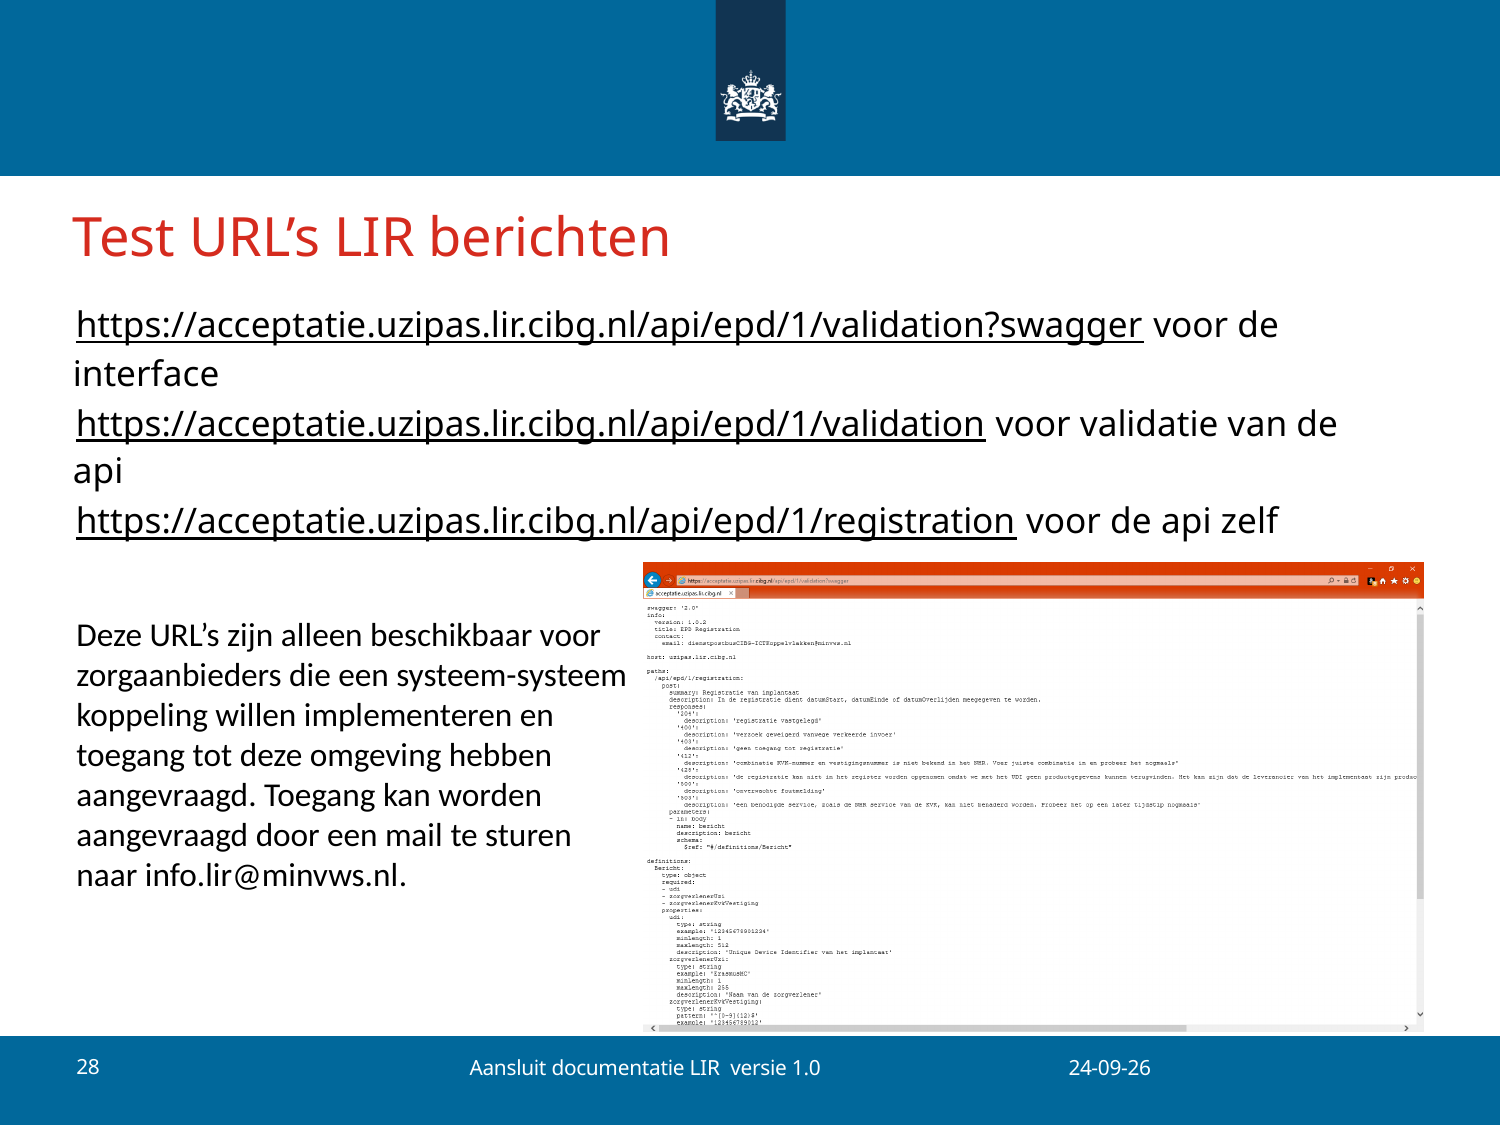

# Test URL’s LIR berichten
https://acceptatie.uzipas.lir.cibg.nl/api/epd/1/validation?swagger voor de interface
https://acceptatie.uzipas.lir.cibg.nl/api/epd/1/validation voor validatie van de api
https://acceptatie.uzipas.lir.cibg.nl/api/epd/1/registration voor de api zelf
Deze URL’s zijn alleen beschikbaar voor zorgaanbieders die een systeem-systeem koppeling willen implementeren en toegang tot deze omgeving hebben aangevraagd. Toegang kan worden aangevraagd door een mail te sturen naar info.lir@minvws.nl.
Aansluit documentatie LIR versie 1.0